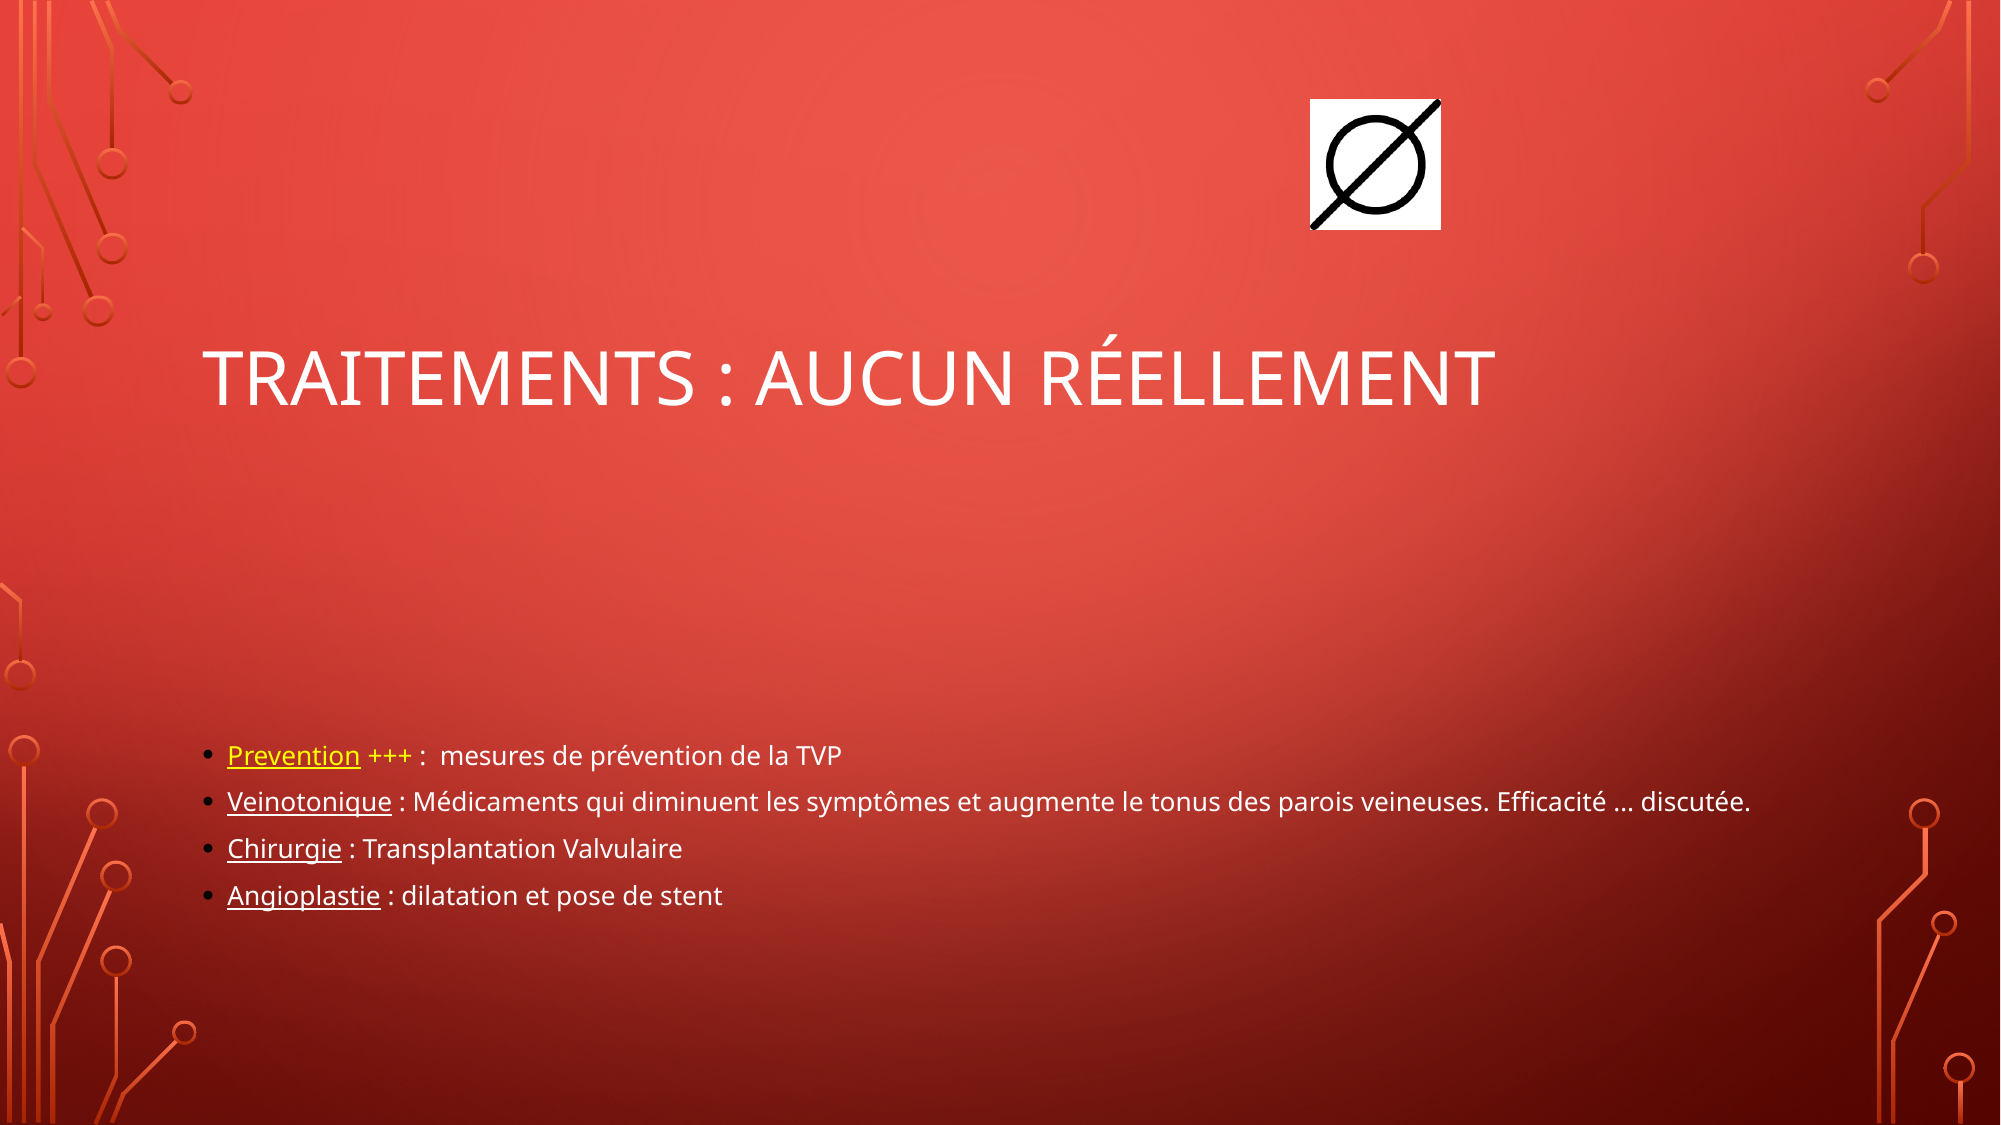

# Traitements : Aucun réellement
Prevention +++ : mesures de prévention de la TVP
Veinotonique : Médicaments qui diminuent les symptômes et augmente le tonus des parois veineuses. Efficacité … discutée.
Chirurgie : Transplantation Valvulaire
Angioplastie : dilatation et pose de stent